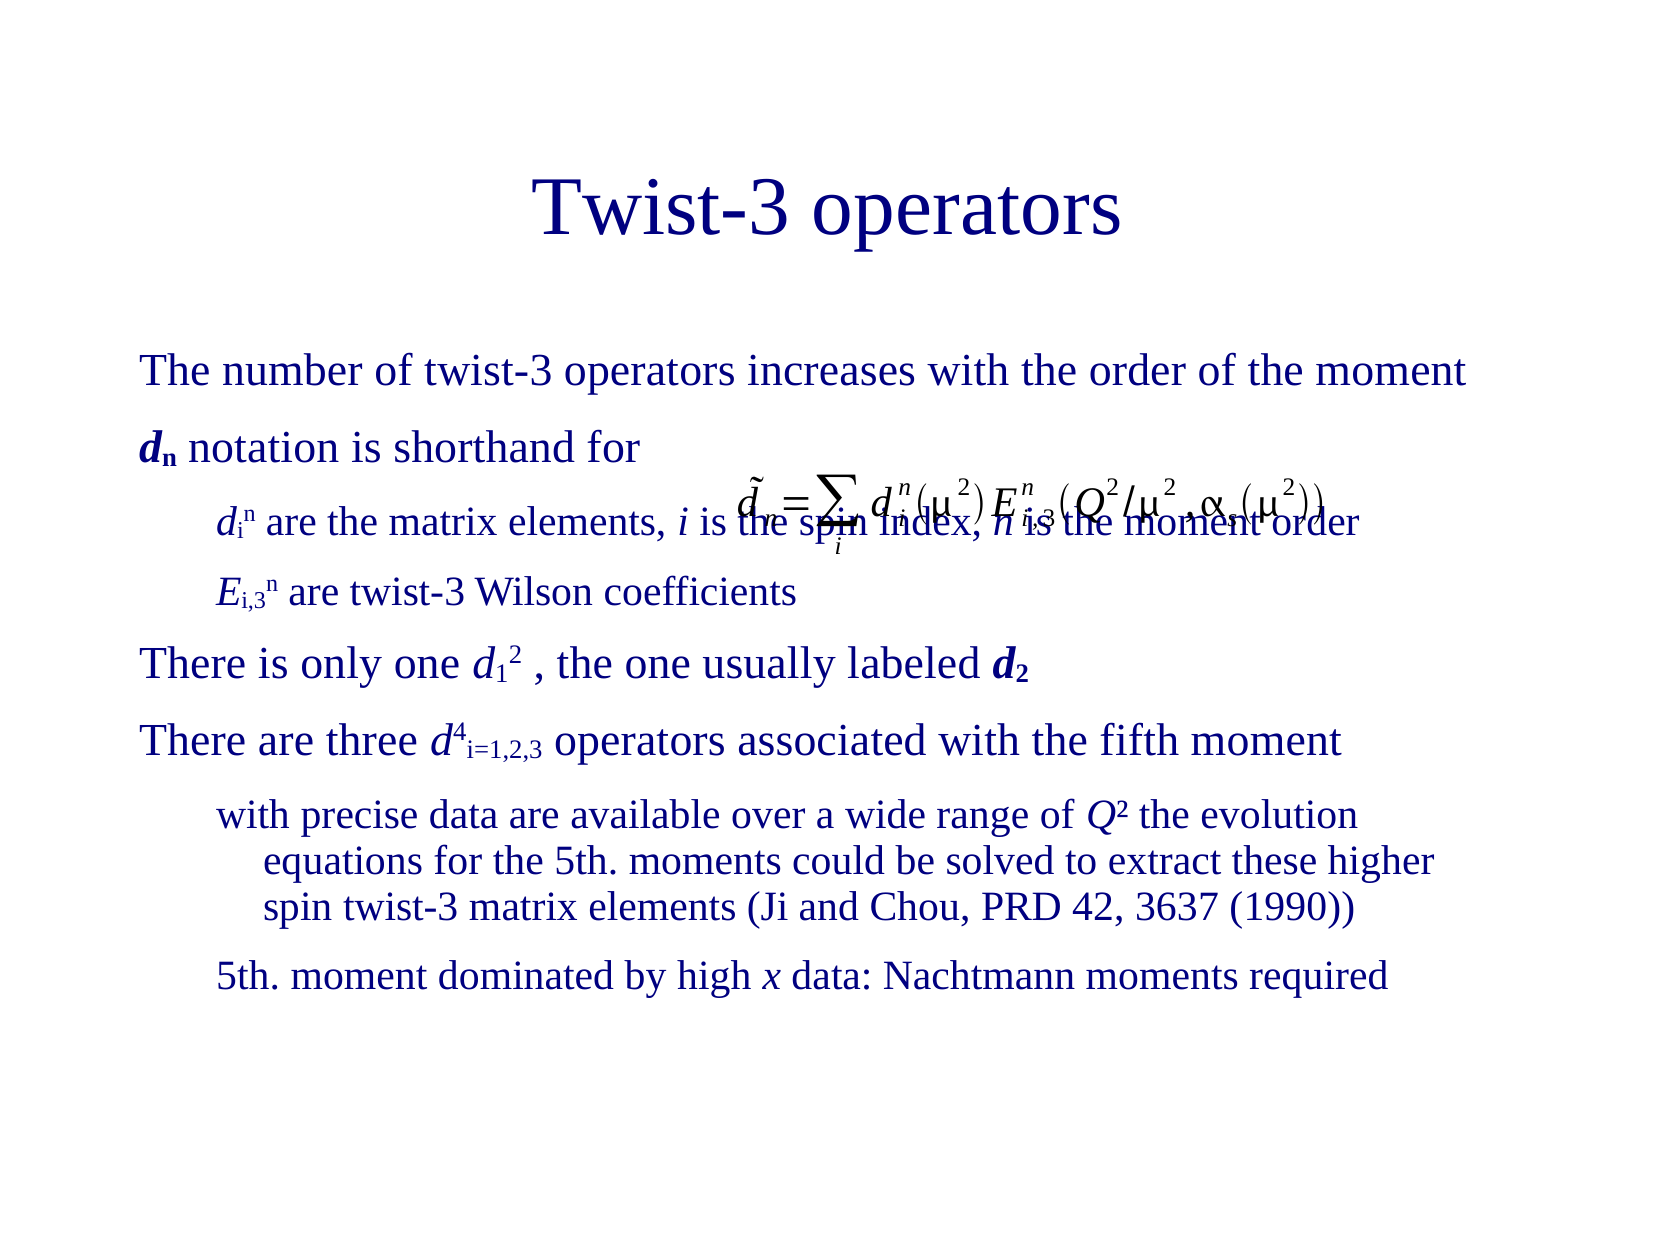

# Twist-3 operators
The number of twist-3 operators increases with the order of the moment
dn notation is shorthand for
din are the matrix elements, i is the spin index, n is the moment order
Ei,3n are twist-3 Wilson coefficients
There is only one d12 , the one usually labeled d2
There are three d4i=1,2,3 operators associated with the fifth moment
with precise data are available over a wide range of Q² the evolution equations for the 5th. moments could be solved to extract these higher spin twist-3 matrix elements (Ji and Chou, PRD 42, 3637 (1990))
5th. moment dominated by high x data: Nachtmann moments required